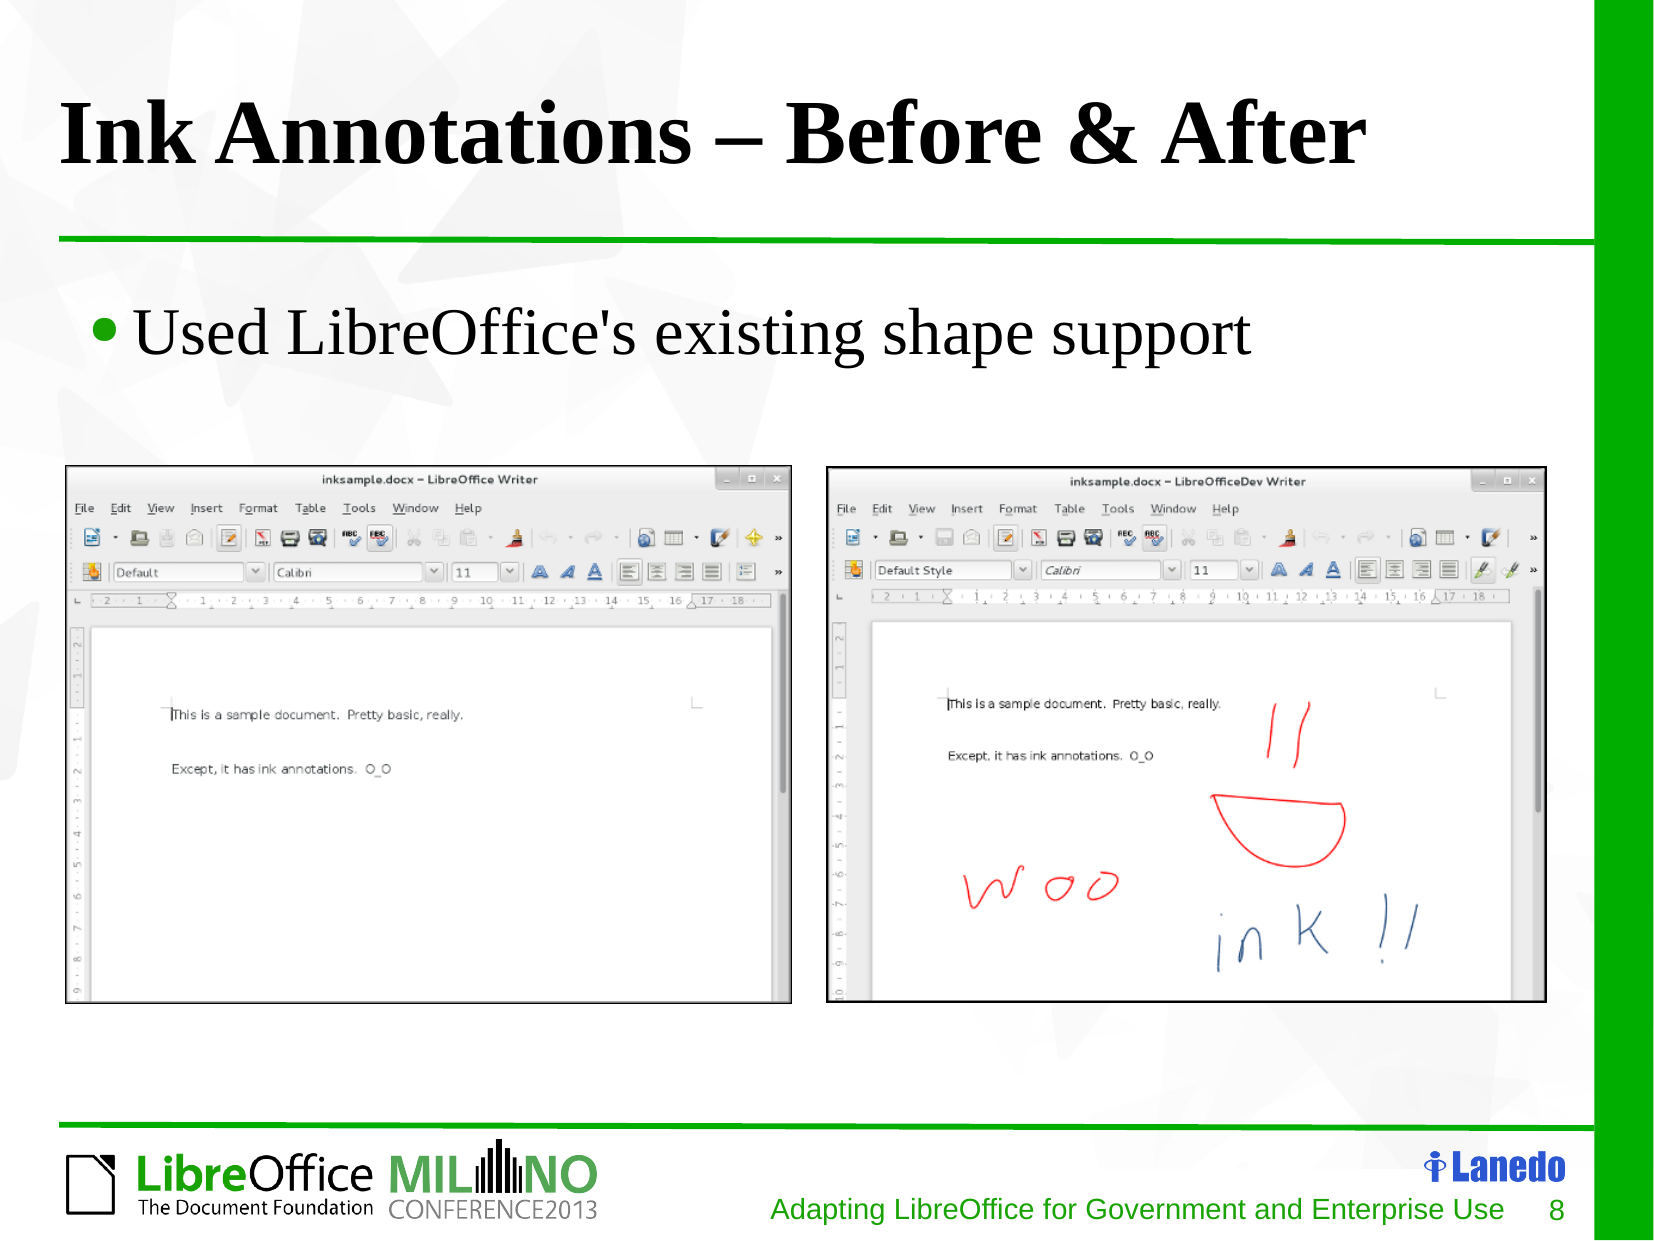

# Ink Annotations – Before & After
Used LibreOffice's existing shape support
Adapting LibreOffice for Government and Enterprise Use
8